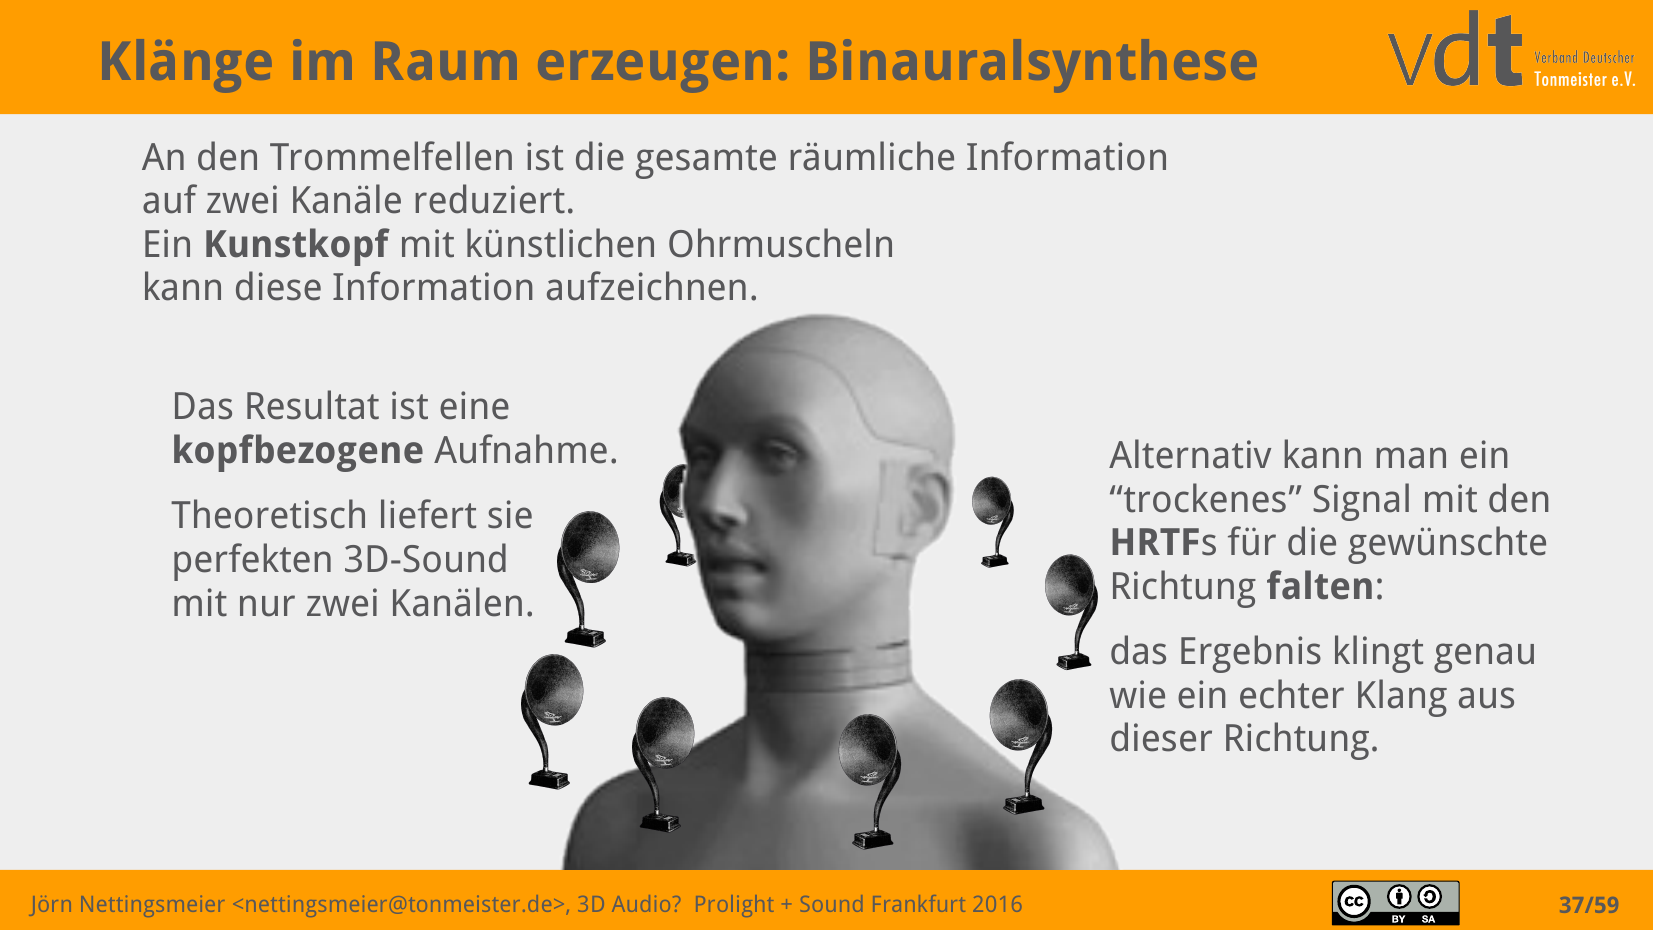

Klänge im Raum erzeugen: Binauralsynthese
# An den Trommelfellen ist die gesamte räumliche Information auf zwei Kanäle reduziert. Ein Kunstkopf mit künstlichen Ohrmuscheln kann diese Information aufzeichnen.
Das Resultat ist eine
kopfbezogene Aufnahme.
Theoretisch liefert sie
perfekten 3D-Sound
mit nur zwei Kanälen.
Alternativ kann man ein
“trockenes” Signal mit den
HRTFs für die gewünschte
Richtung falten:
das Ergebnis klingt genau
wie ein echter Klang aus
dieser Richtung.